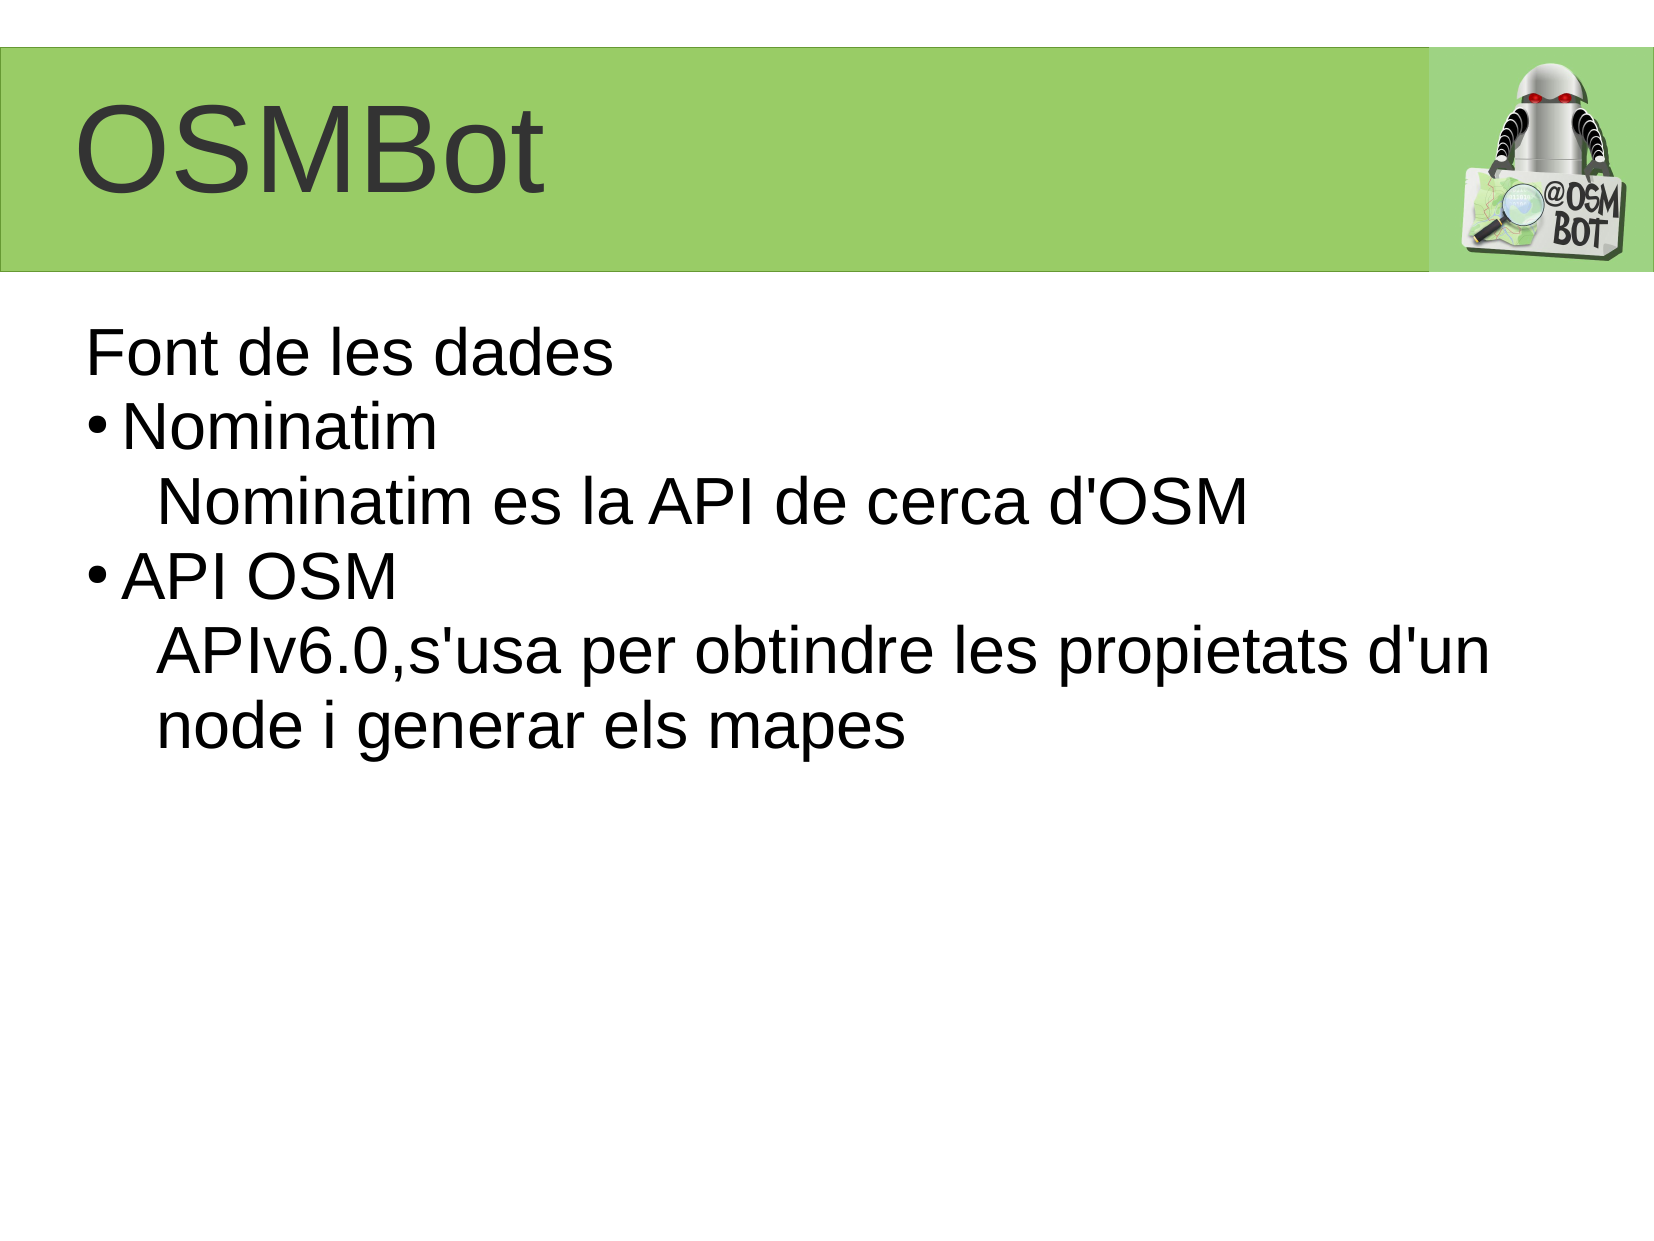

OSMBot
Font de les dades
Nominatim
Nominatim es la API de cerca d'OSM
API OSM
APIv6.0,s'usa per obtindre les propietats d'un node i generar els mapes